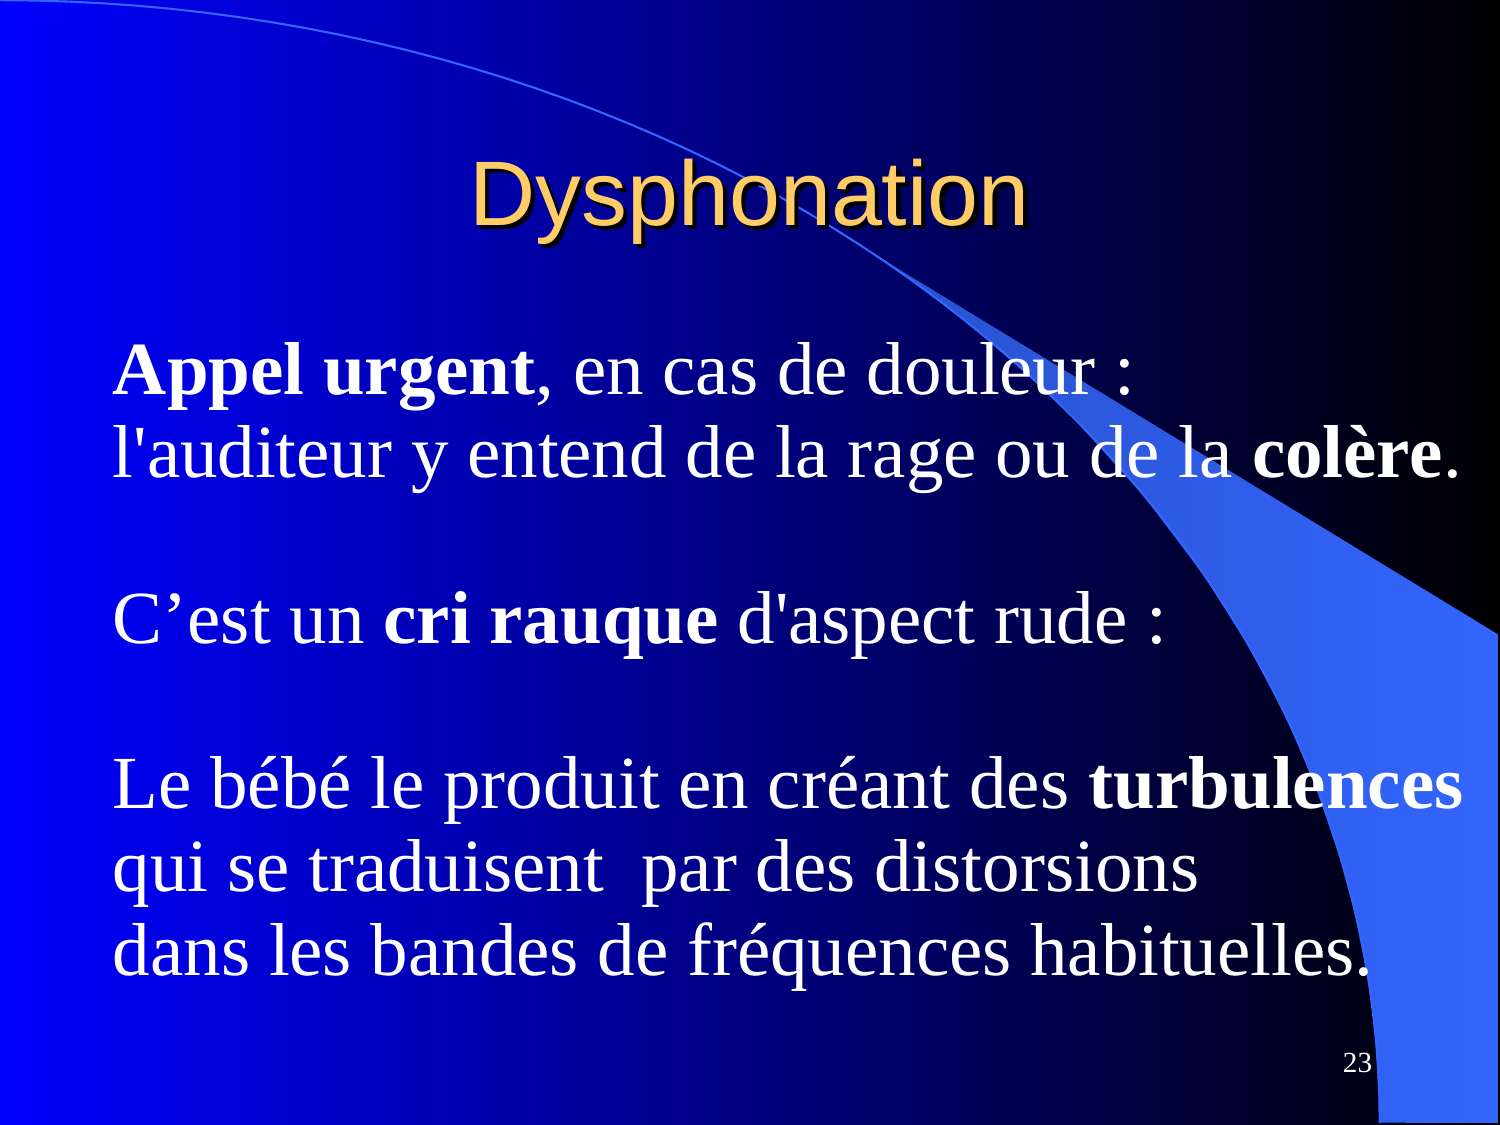

# Dysphonation
Appel urgent, en cas de douleur :
l'auditeur y entend de la rage ou de la colère.
C’est un cri rauque d'aspect rude :
Le bébé le produit en créant des turbulences
qui se traduisent par des distorsions
dans les bandes de fréquences habituelles.
23